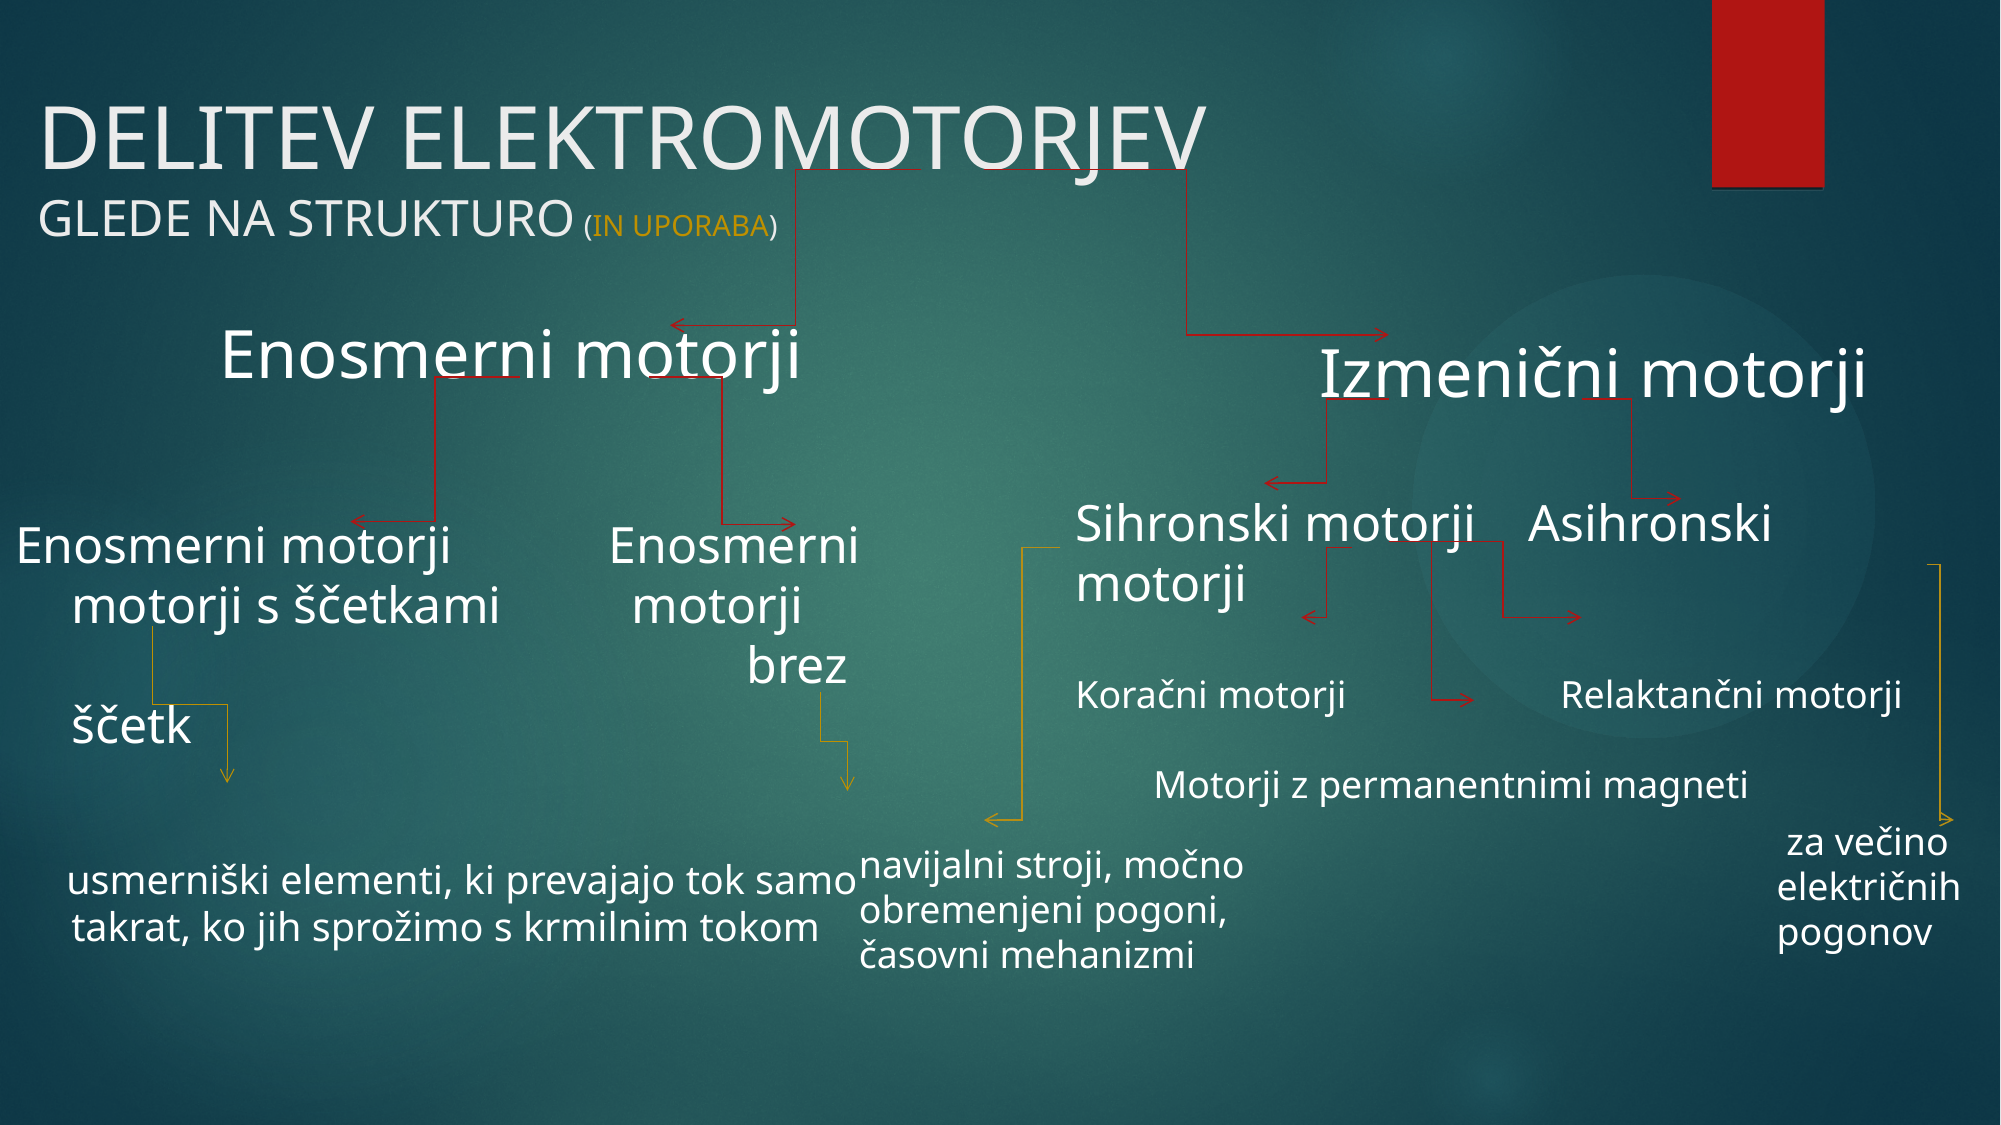

# DELITEV ELEKTROMOTORJEV GLEDE NA STRUKTURO (IN UPORABA)
 Enosmerni motorji
Enosmerni motorji Enosmerni motorji s ščetkami motorji 									brez ščetk
 usmerniški elementi, ki prevajajo tok samo takrat, ko jih sprožimo s krmilnim tokom
 Izmenični motorji
Sihronski motorji Asihronski motorji
Koračni motorji Relaktančni motorji
 Motorji z permanentnimi magneti
 za večino električnih pogonov
navijalni stroji, močno obremenjeni pogoni, časovni mehanizmi